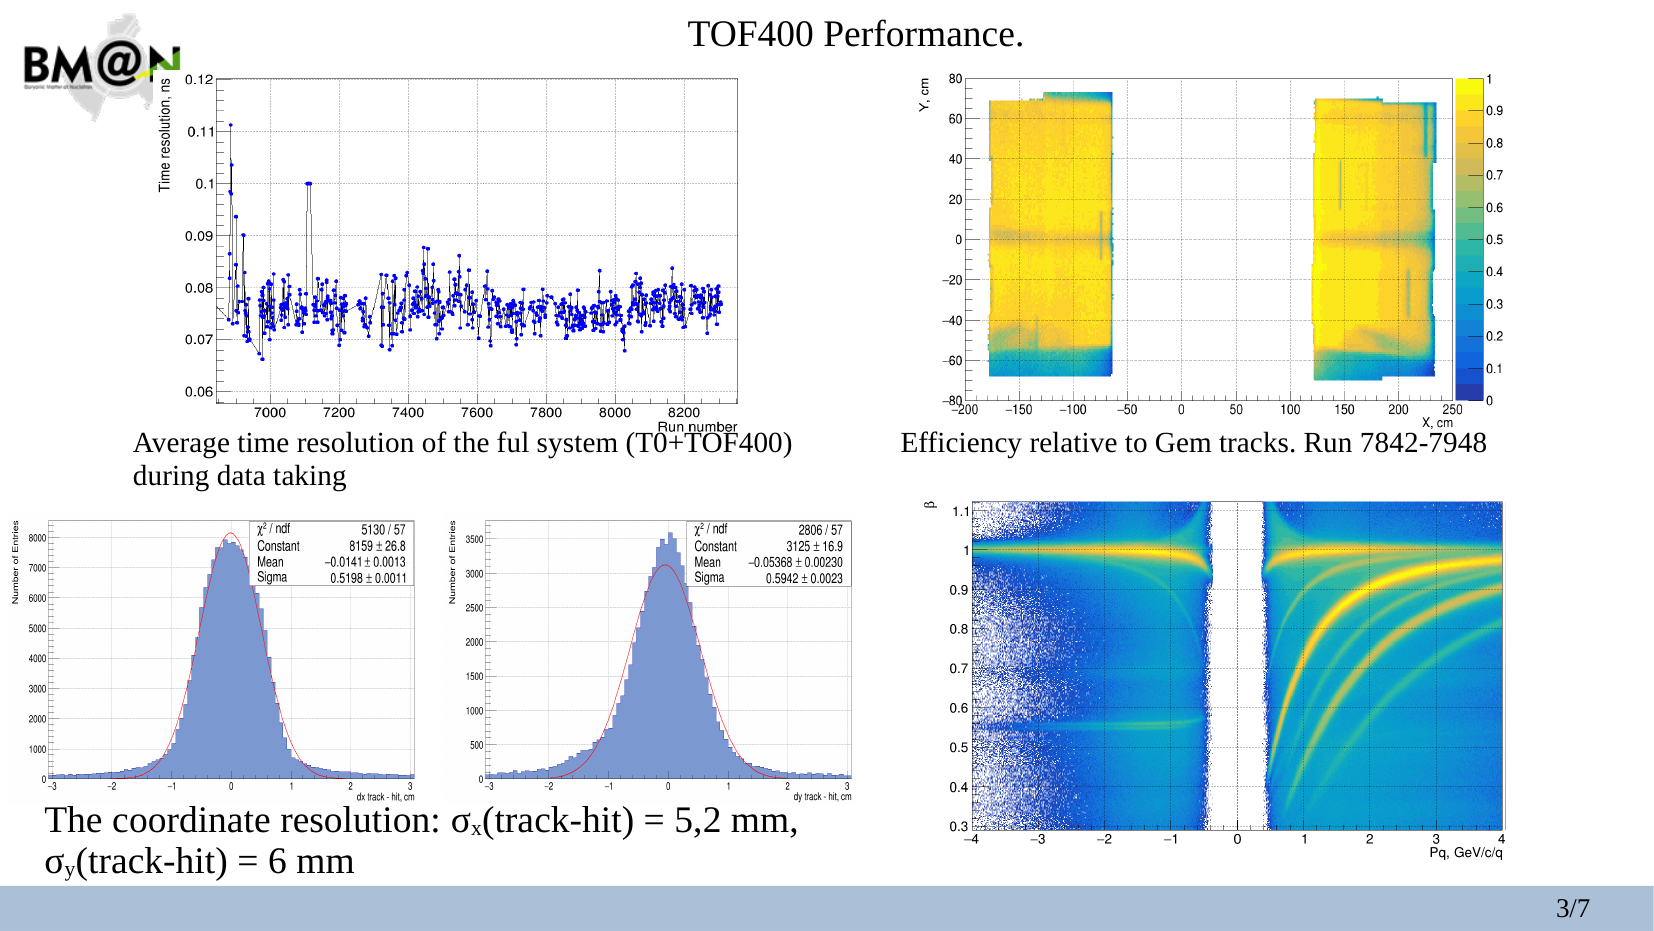

TOF400 Performance.
Average time resolution of the ful system (T0+TOF400) during data taking
Efficiency relative to Gem tracks. Run 7842-7948
The coordinate resolution: σx(track-hit) = 5,2 mm, σy(track-hit) = 6 mm
3/7